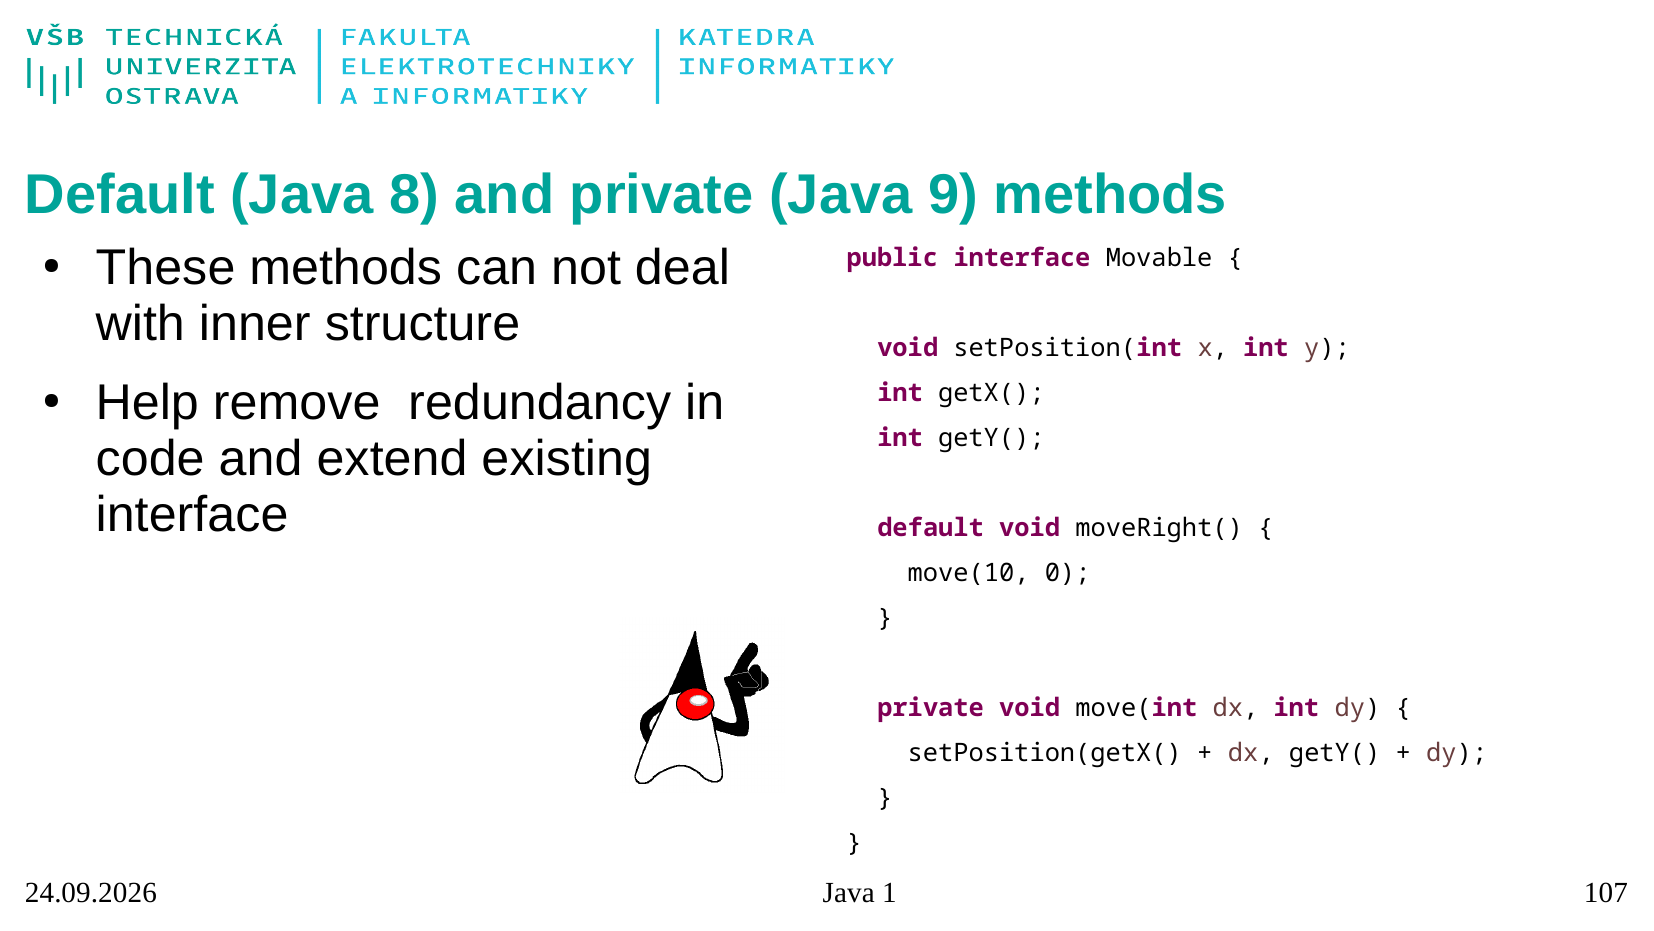

# Default (Java 8) and private (Java 9) methods
These methods can not deal with inner structure
Help remove redundancy in code and extend existing interface
public interface Movable {
 void setPosition(int x, int y);
 int getX();
 int getY();
 default void moveRight() {
 move(10, 0);
 }
 private void move(int dx, int dy) {
 setPosition(getX() + dx, getY() + dy);
 }
}
Java 1
107